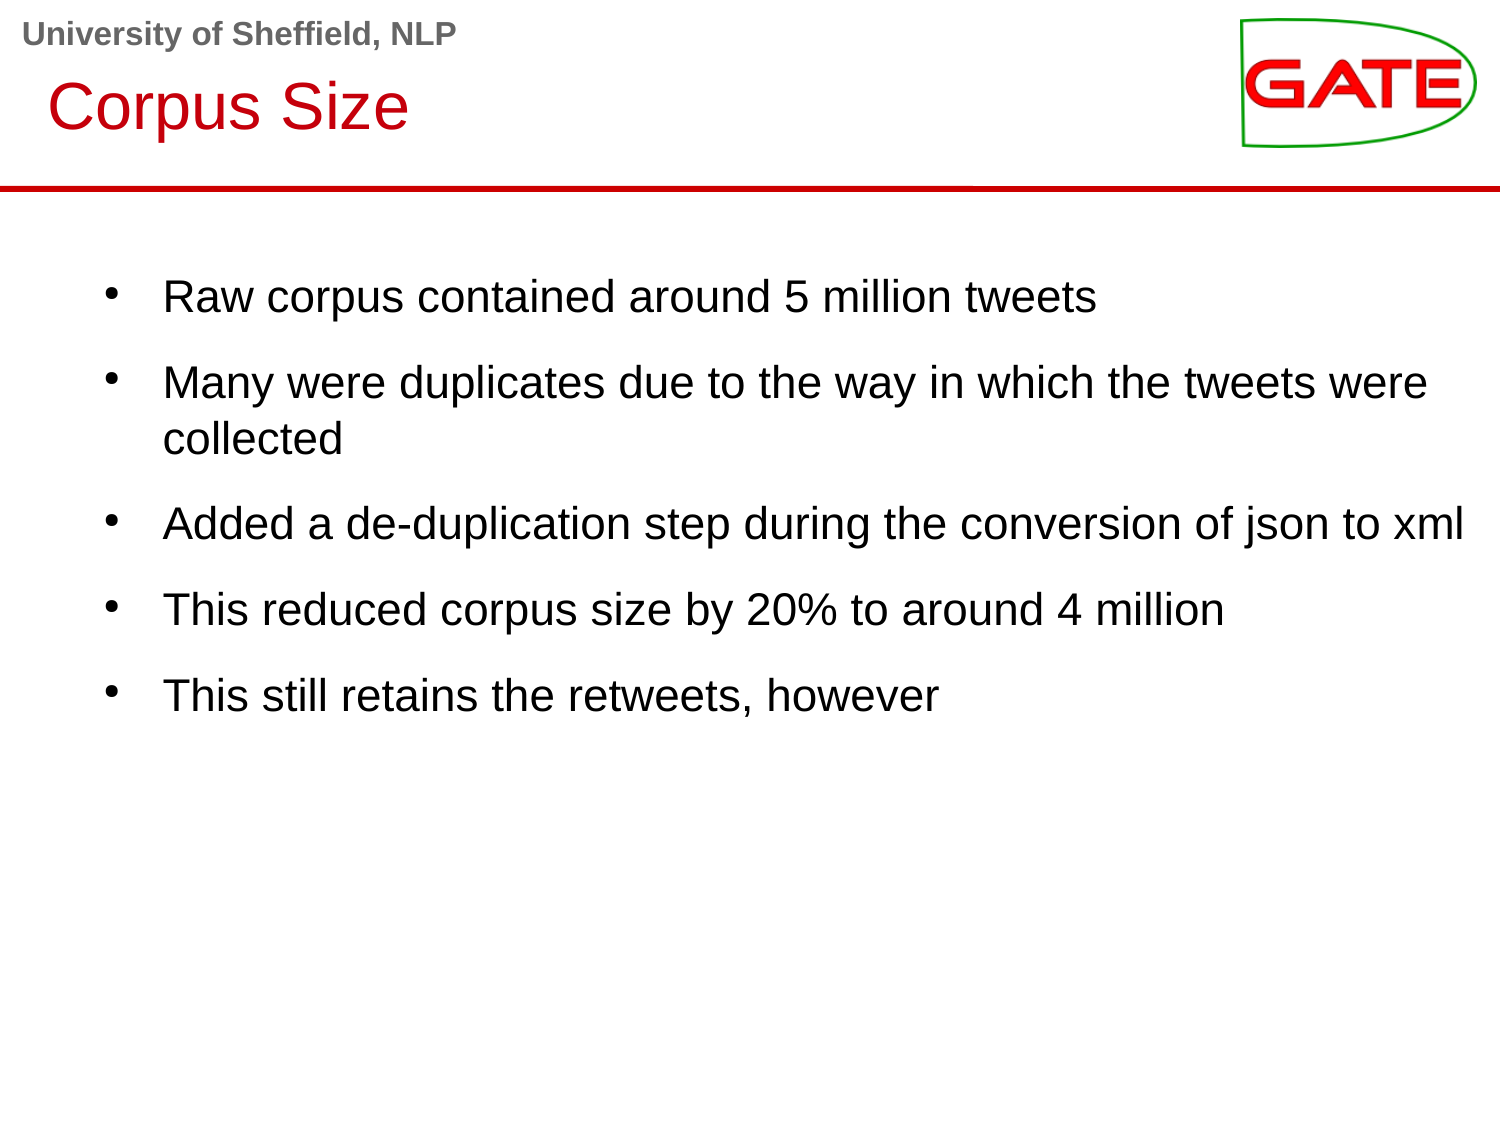

# Corpus Size
Raw corpus contained around 5 million tweets
Many were duplicates due to the way in which the tweets were collected
Added a de-duplication step during the conversion of json to xml
This reduced corpus size by 20% to around 4 million
This still retains the retweets, however